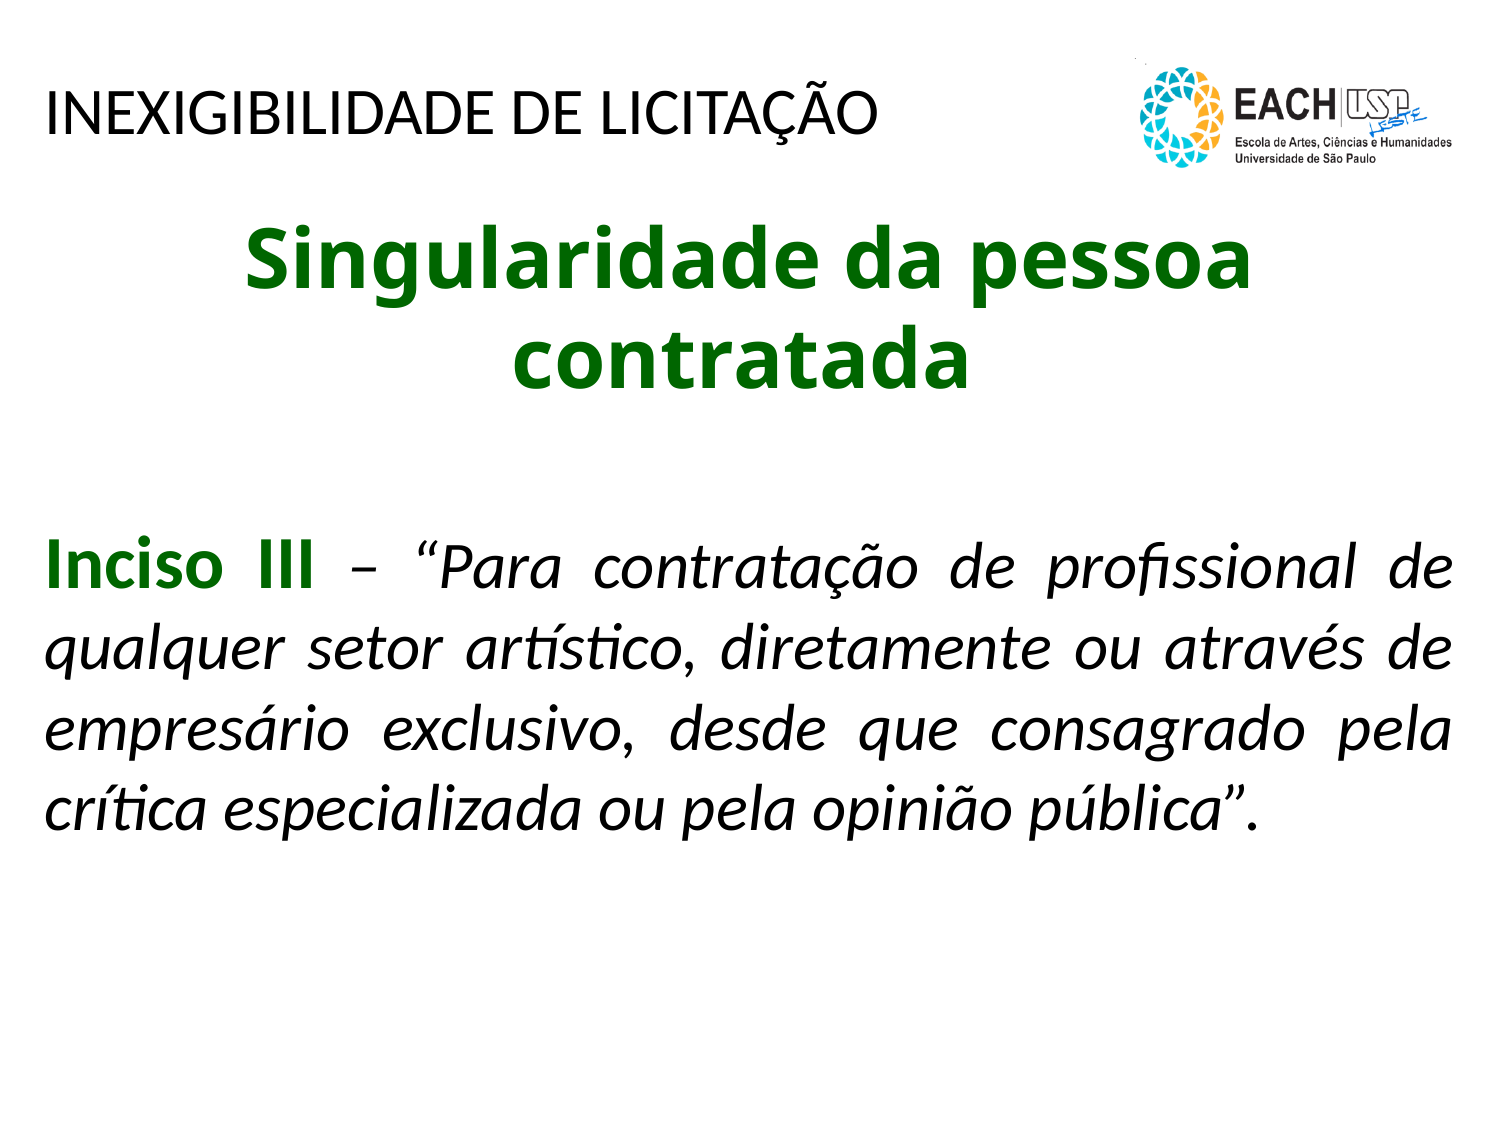

INEXIGIBILIDADE DE LICITAÇÃO
# Singularidade da pessoa contratada
Inciso III – “Para contratação de profissional de qualquer setor artístico, diretamente ou através de empresário exclusivo, desde que consagrado pela crítica especializada ou pela opinião pública”.